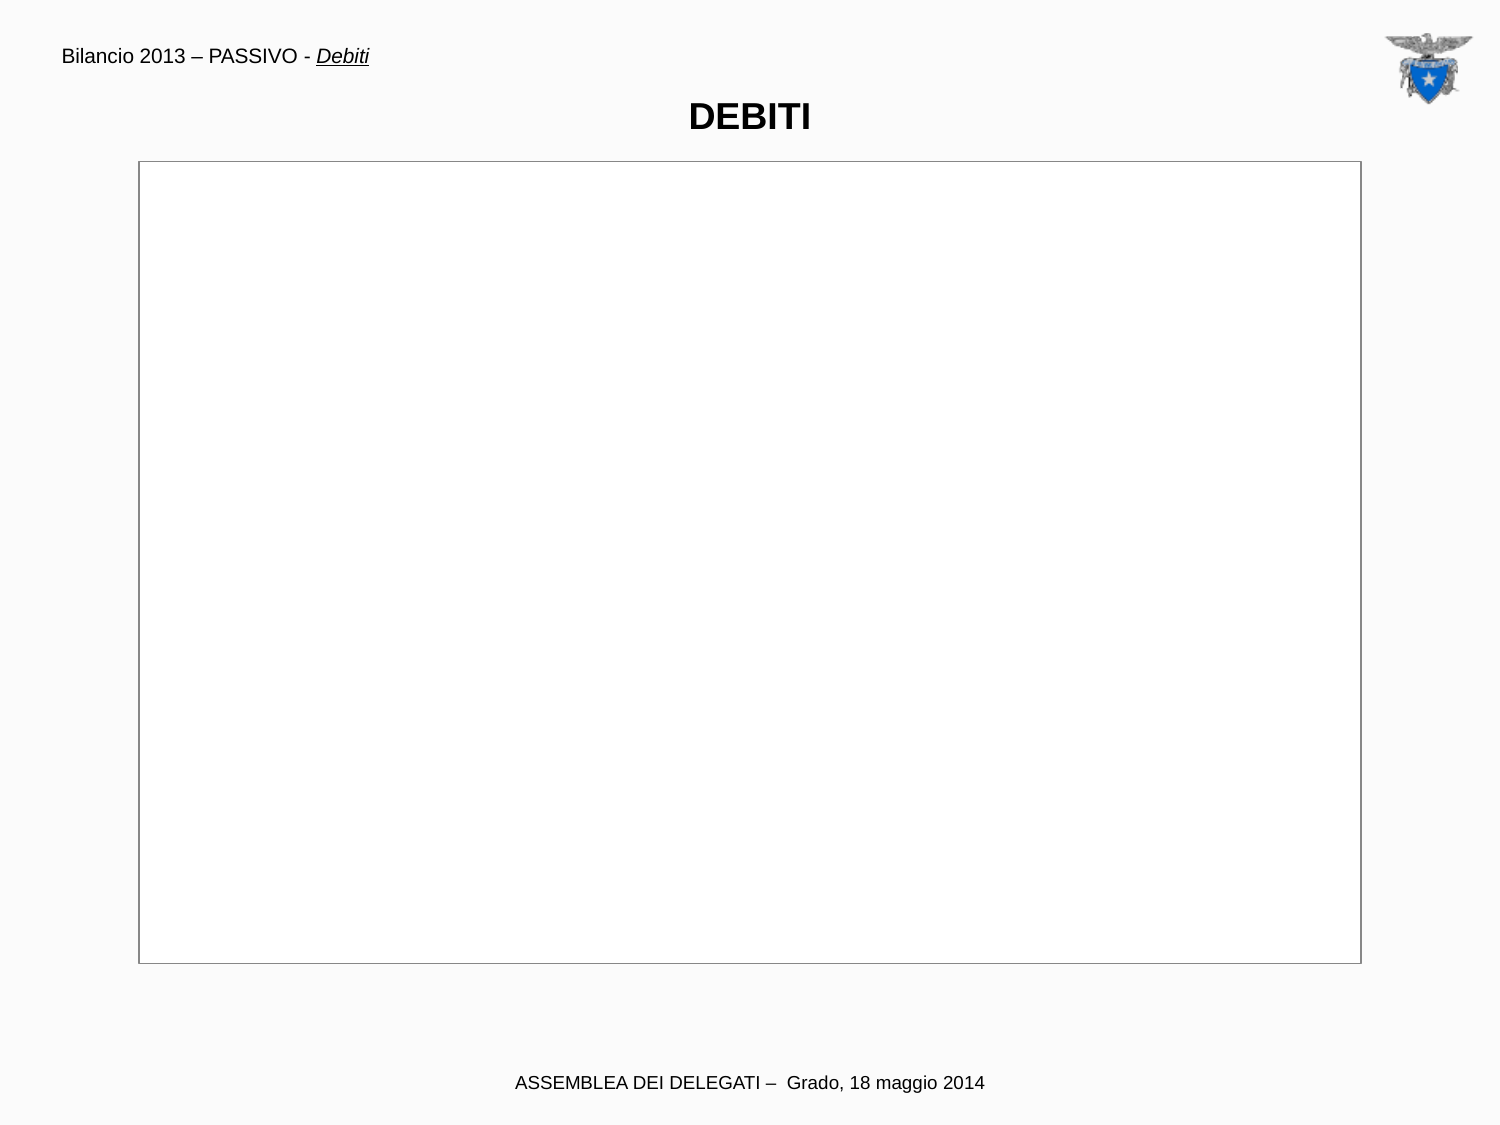

Bilancio 2013 – PASSIVO - Debiti
DEBITI
### Chart
| Category | |
|---|---|ASSEMBLEA DEI DELEGATI – Grado, 18 maggio 2014